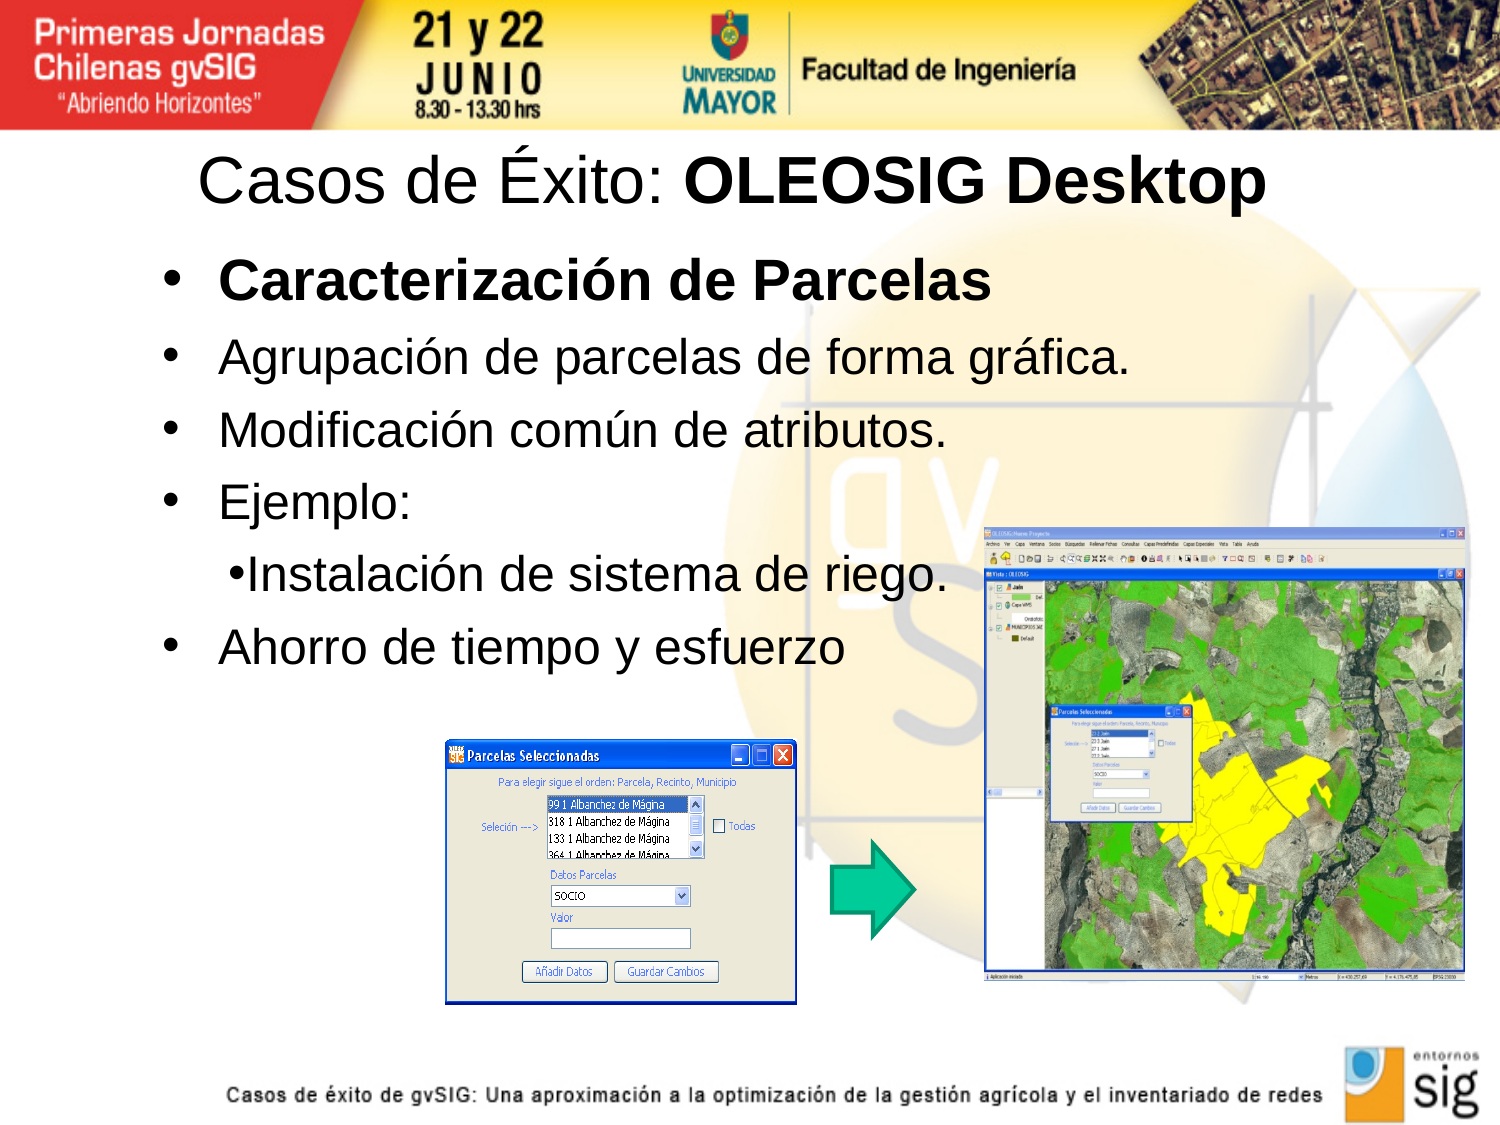

# Casos de Éxito: OLEOSIG Desktop
Caracterización de Parcelas
Agrupación de parcelas de forma gráfica.
Modificación común de atributos.
Ejemplo:
Instalación de sistema de riego.
Ahorro de tiempo y esfuerzo